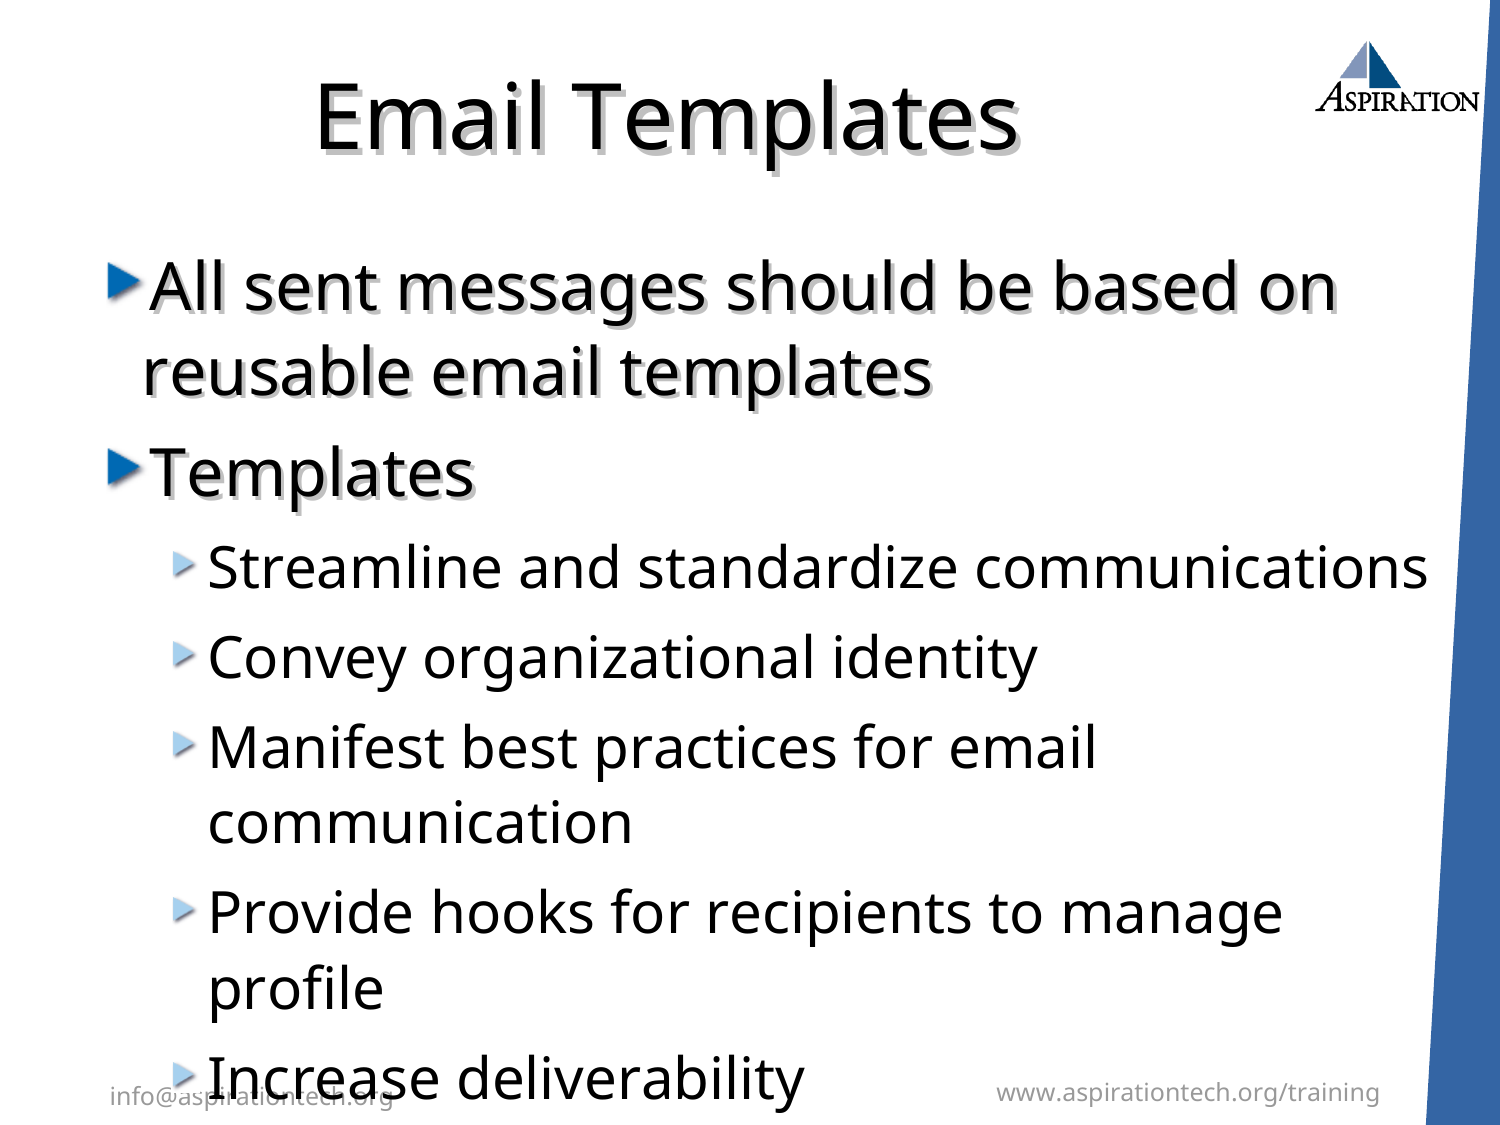

# Email Templates
All sent messages should be based on reusable email templates
Templates
Streamline and standardize communications
Convey organizational identity
Manifest best practices for email communication
Provide hooks for recipients to manage profile
Increase deliverability